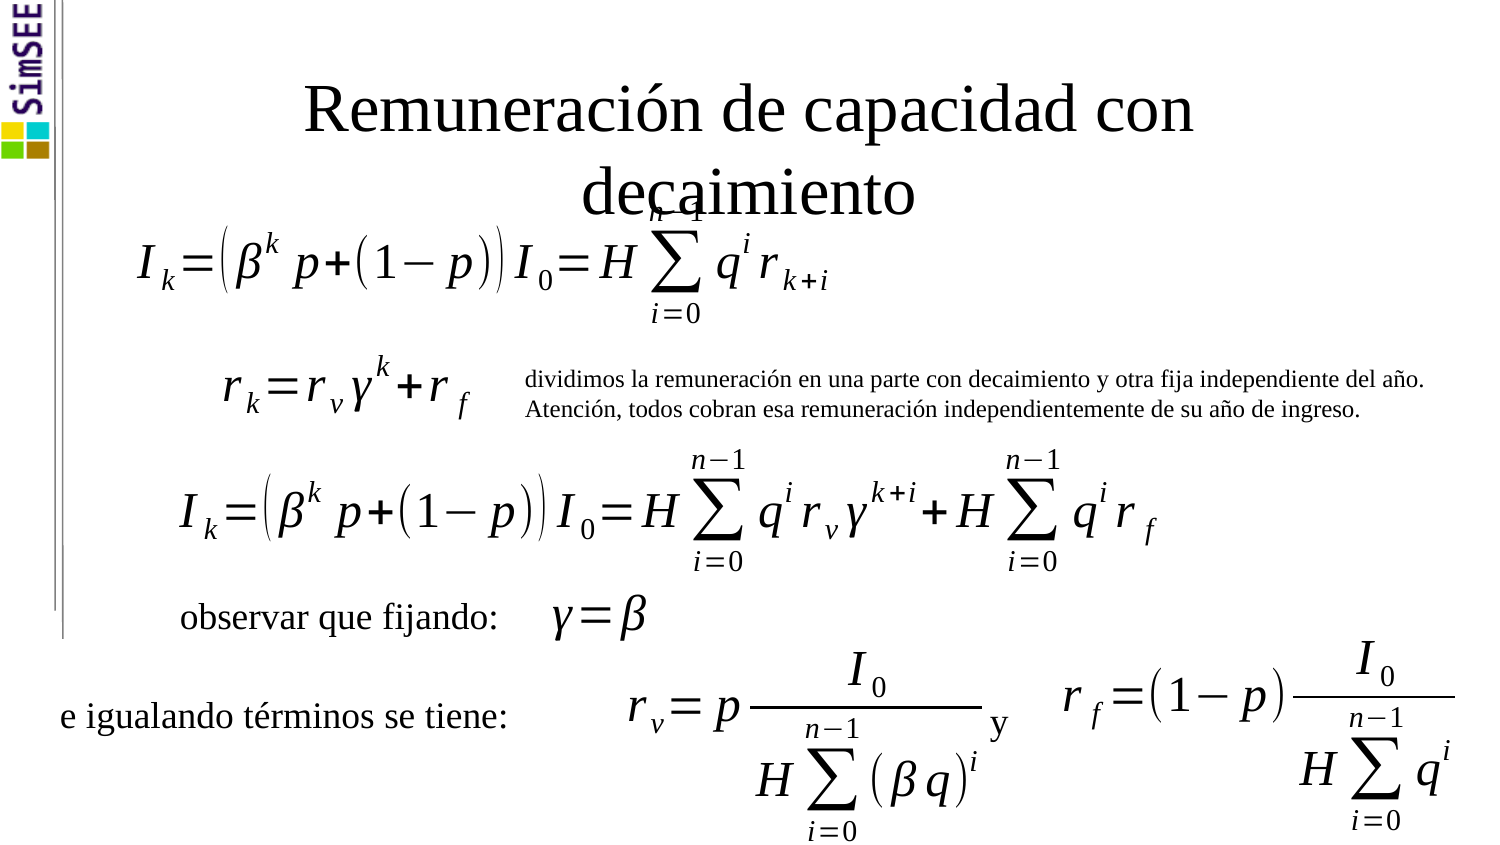

# Remuneración de capacidad con decaimiento
dividimos la remuneración en una parte con decaimiento y otra fija independiente del año.
Atención, todos cobran esa remuneración independientemente de su año de ingreso.
observar que fijando:
e igualando términos se tiene:
y